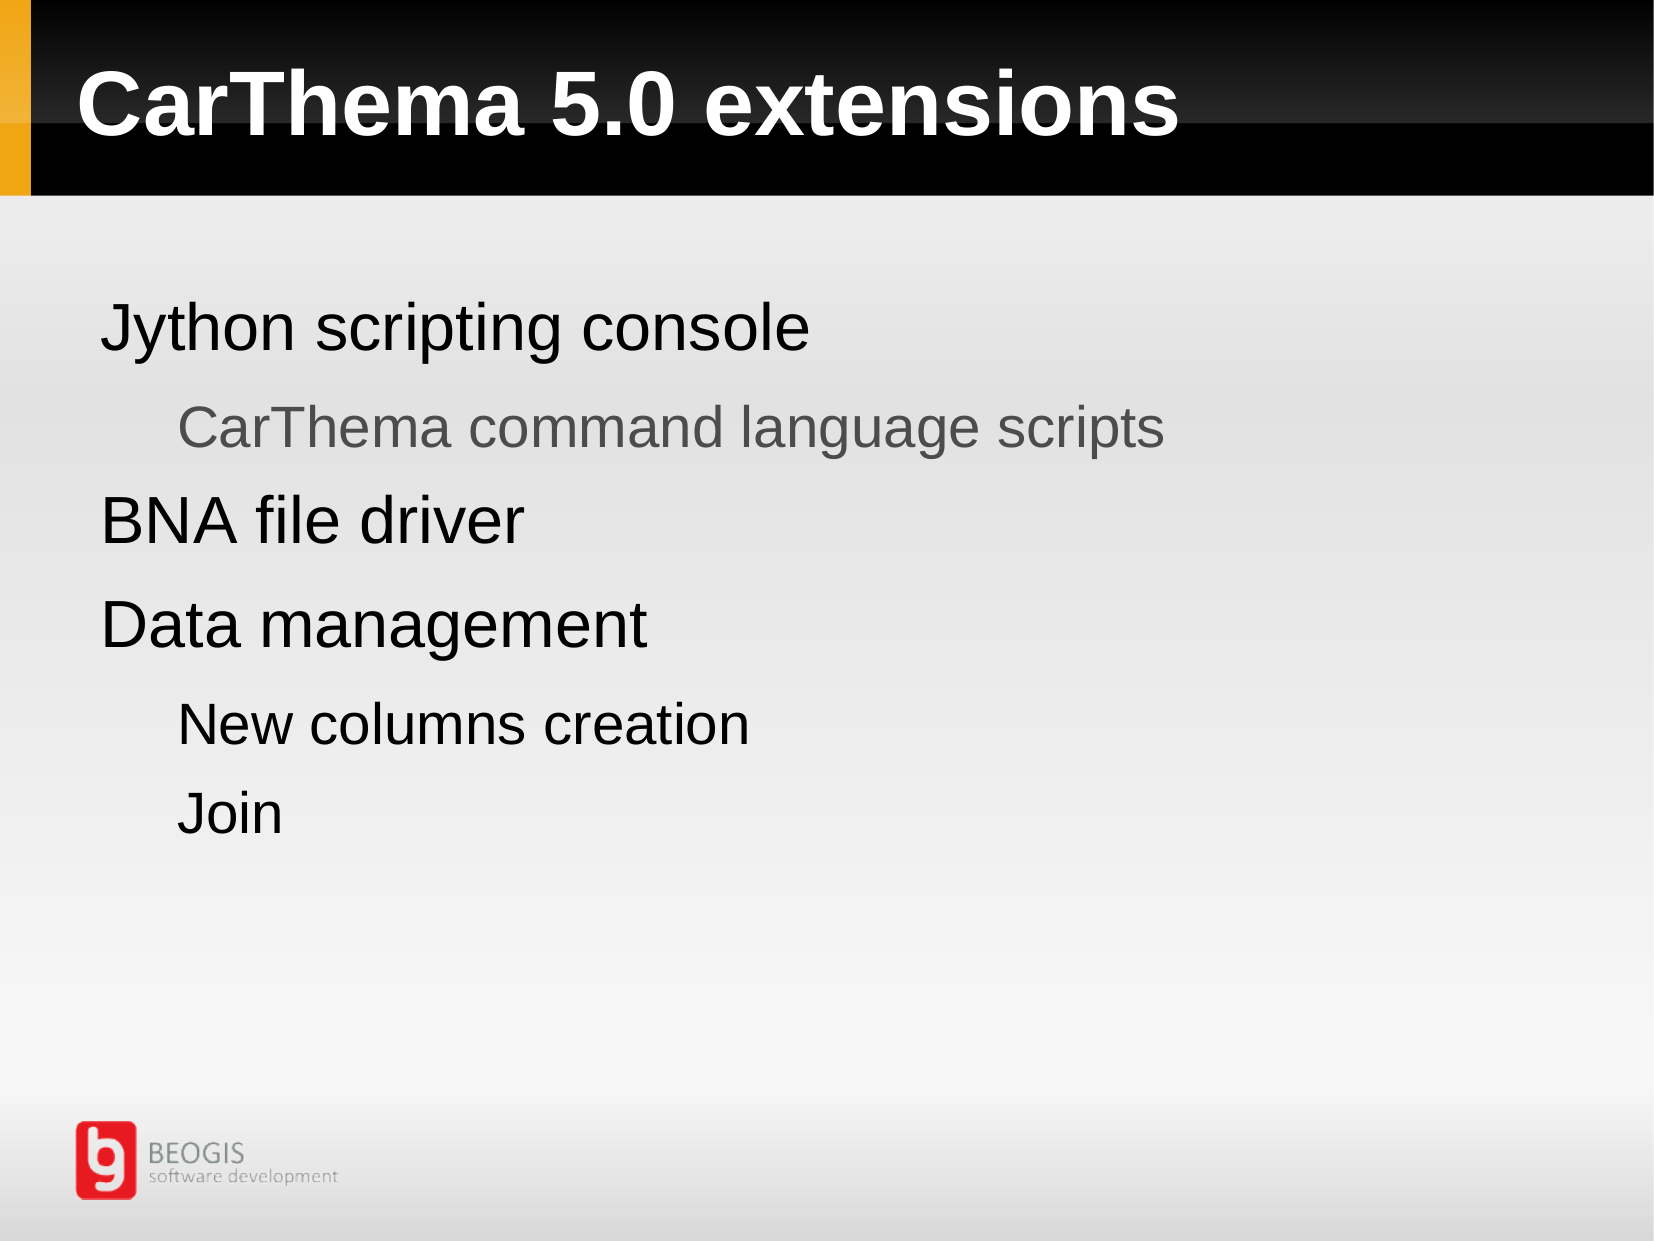

# CarThema 5.0 extensions
Jython scripting console
CarThema command language scripts
BNA file driver
Data management
New columns creation
Join